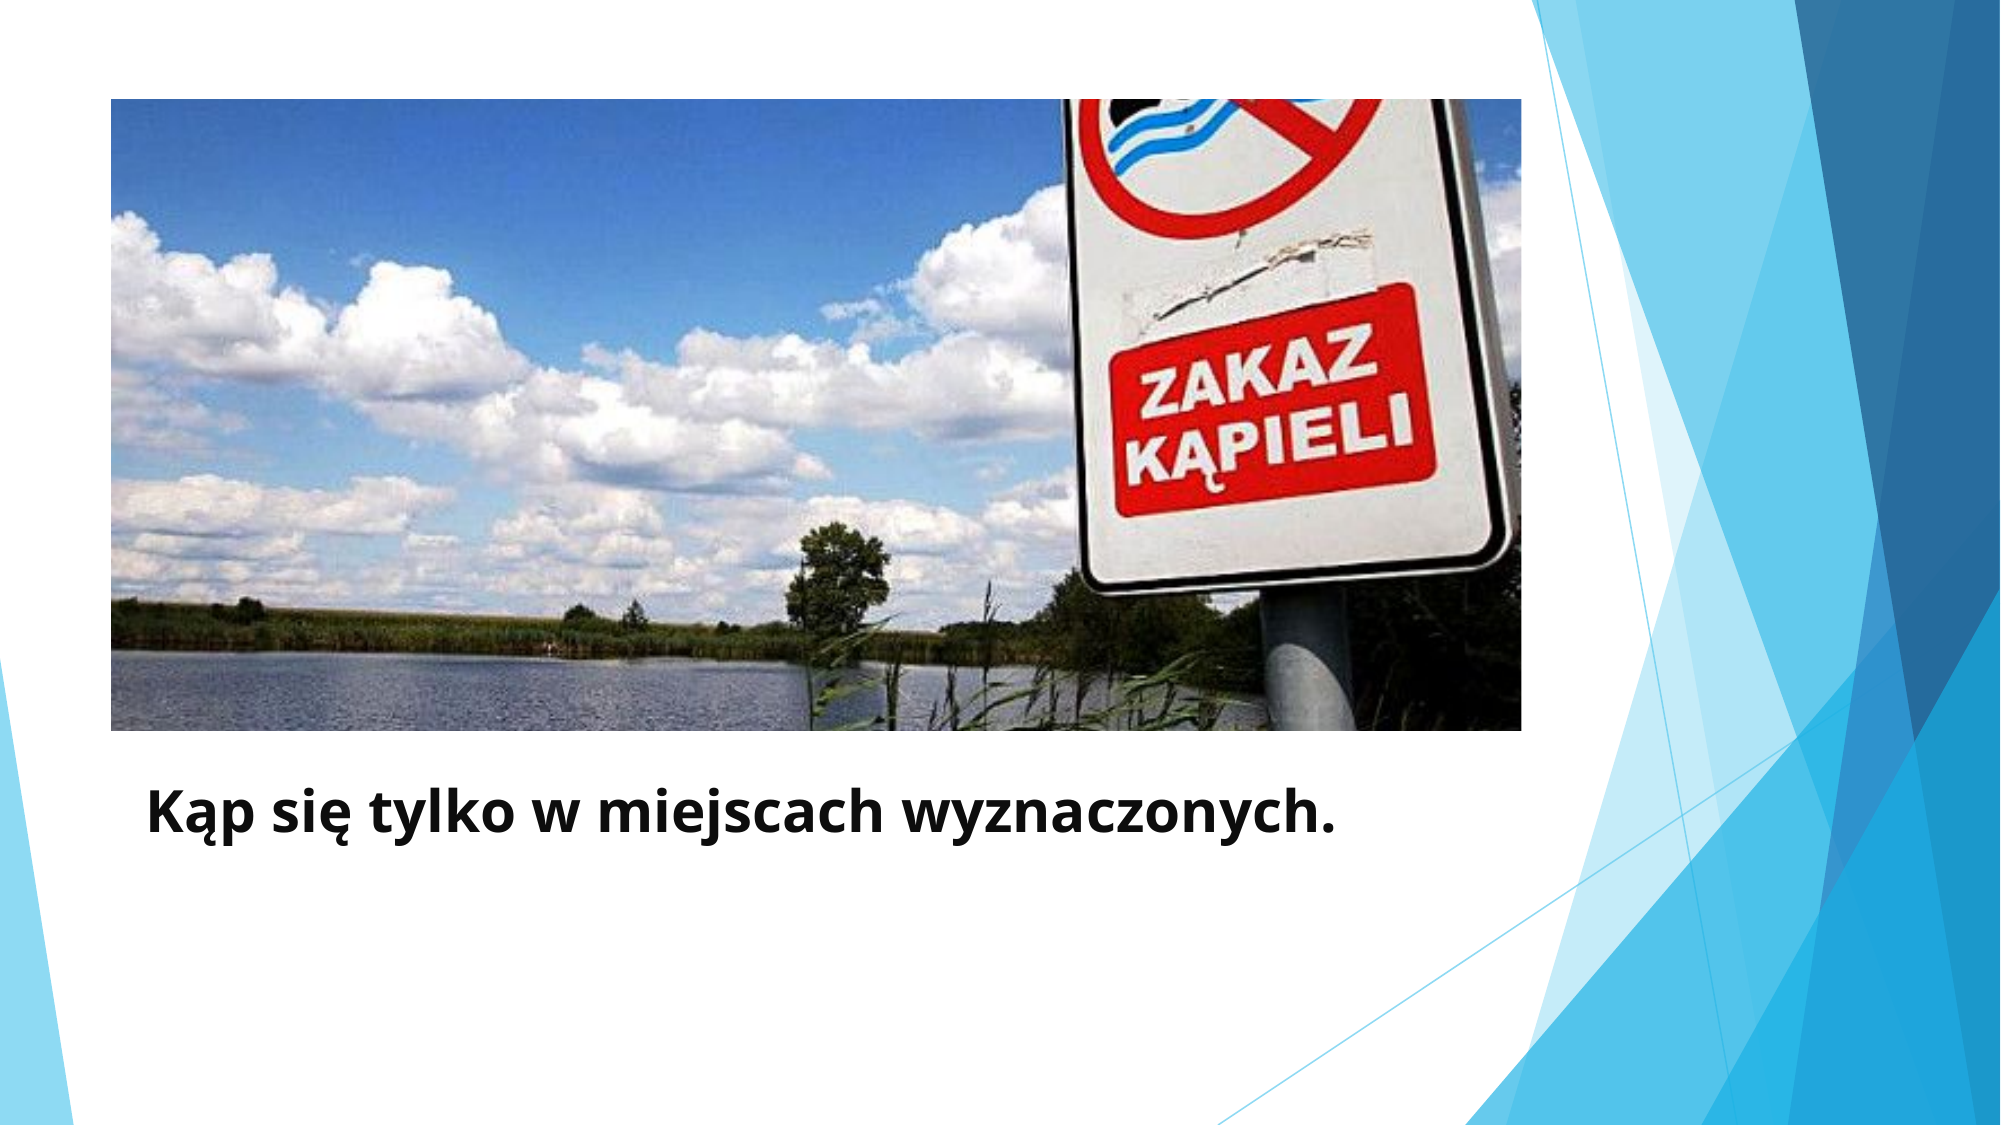

# Kąp się tylko w miejscach wyznaczonych.